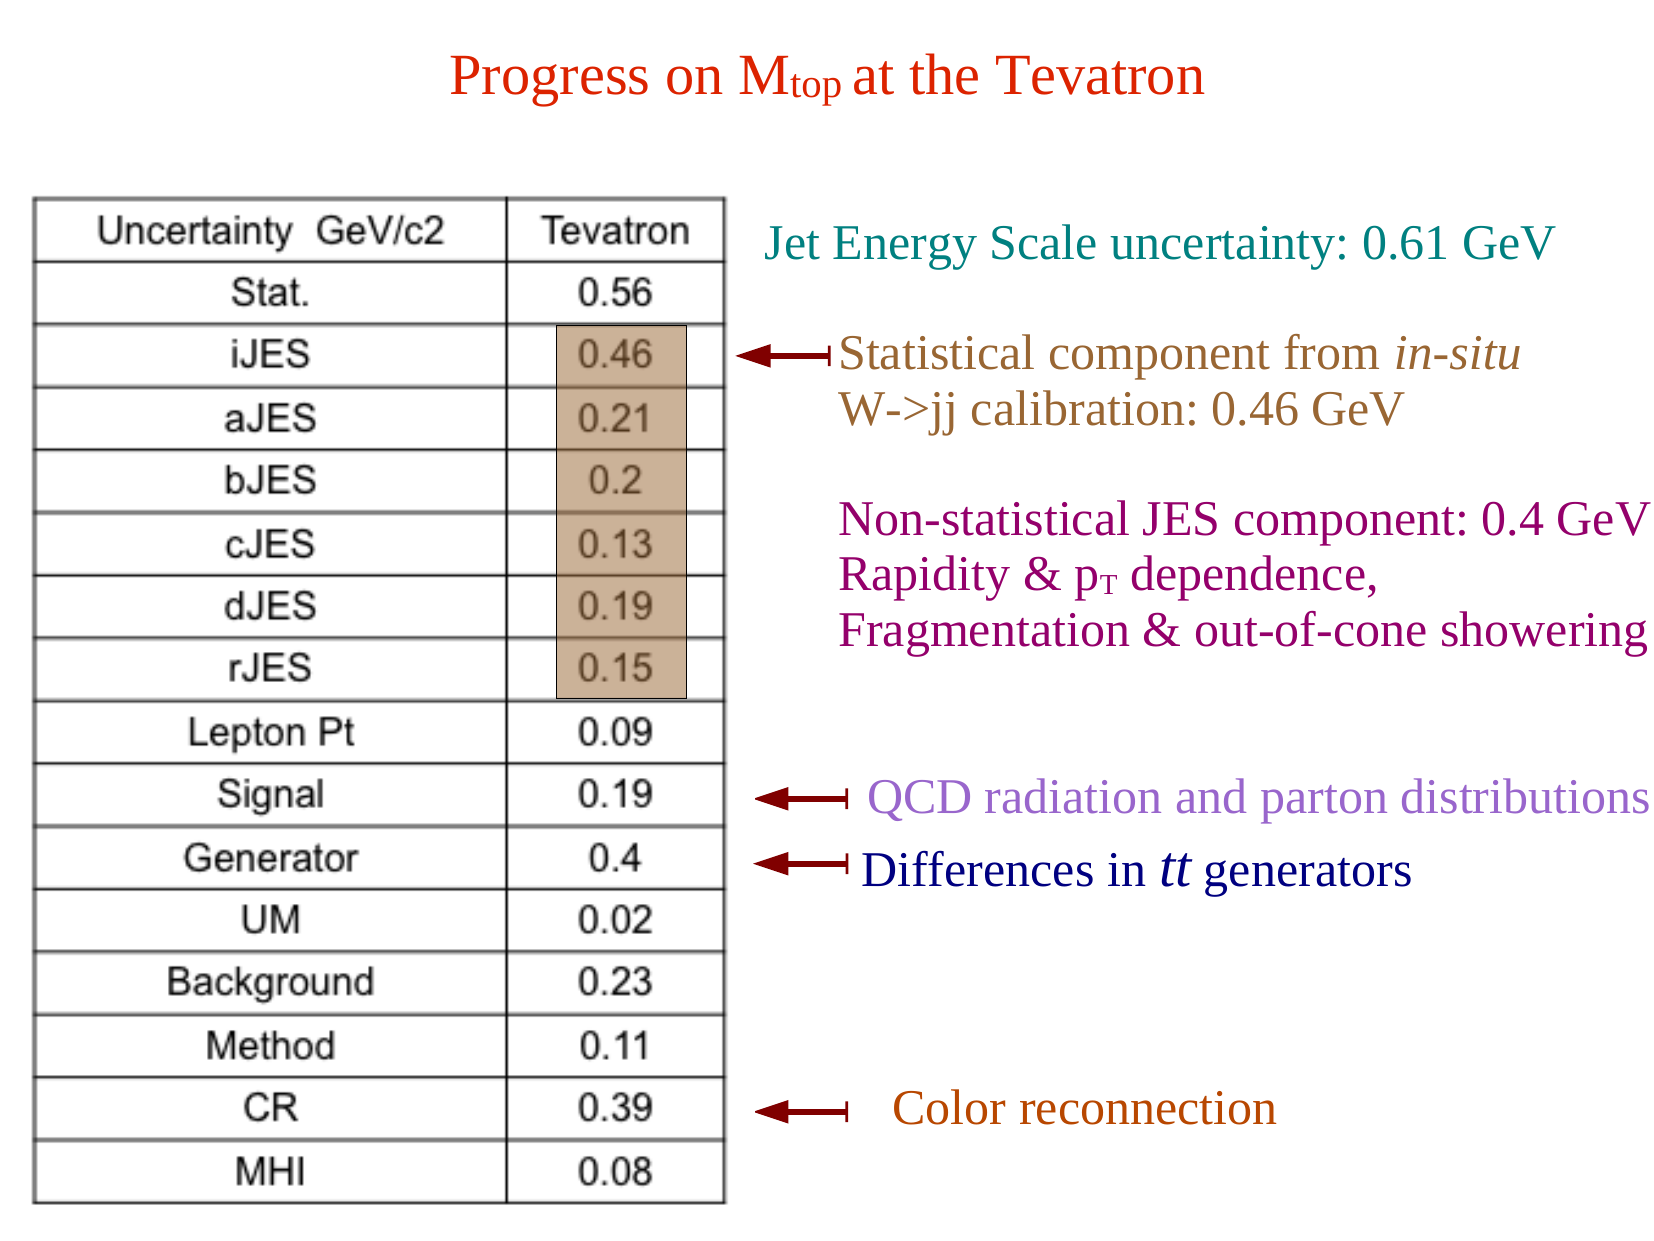

# Progress on Mtop at the Tevatron
Jet Energy Scale uncertainty: 0.61 GeV
	Statistical component from in-situ
	W->jj calibration: 0.46 GeV
	Non-statistical JES component: 0.4 GeV
	Rapidity & pT dependence,
	Fragmentation & out-of-cone showering
QCD radiation and parton distributions
Differences in tt generators
Color reconnection